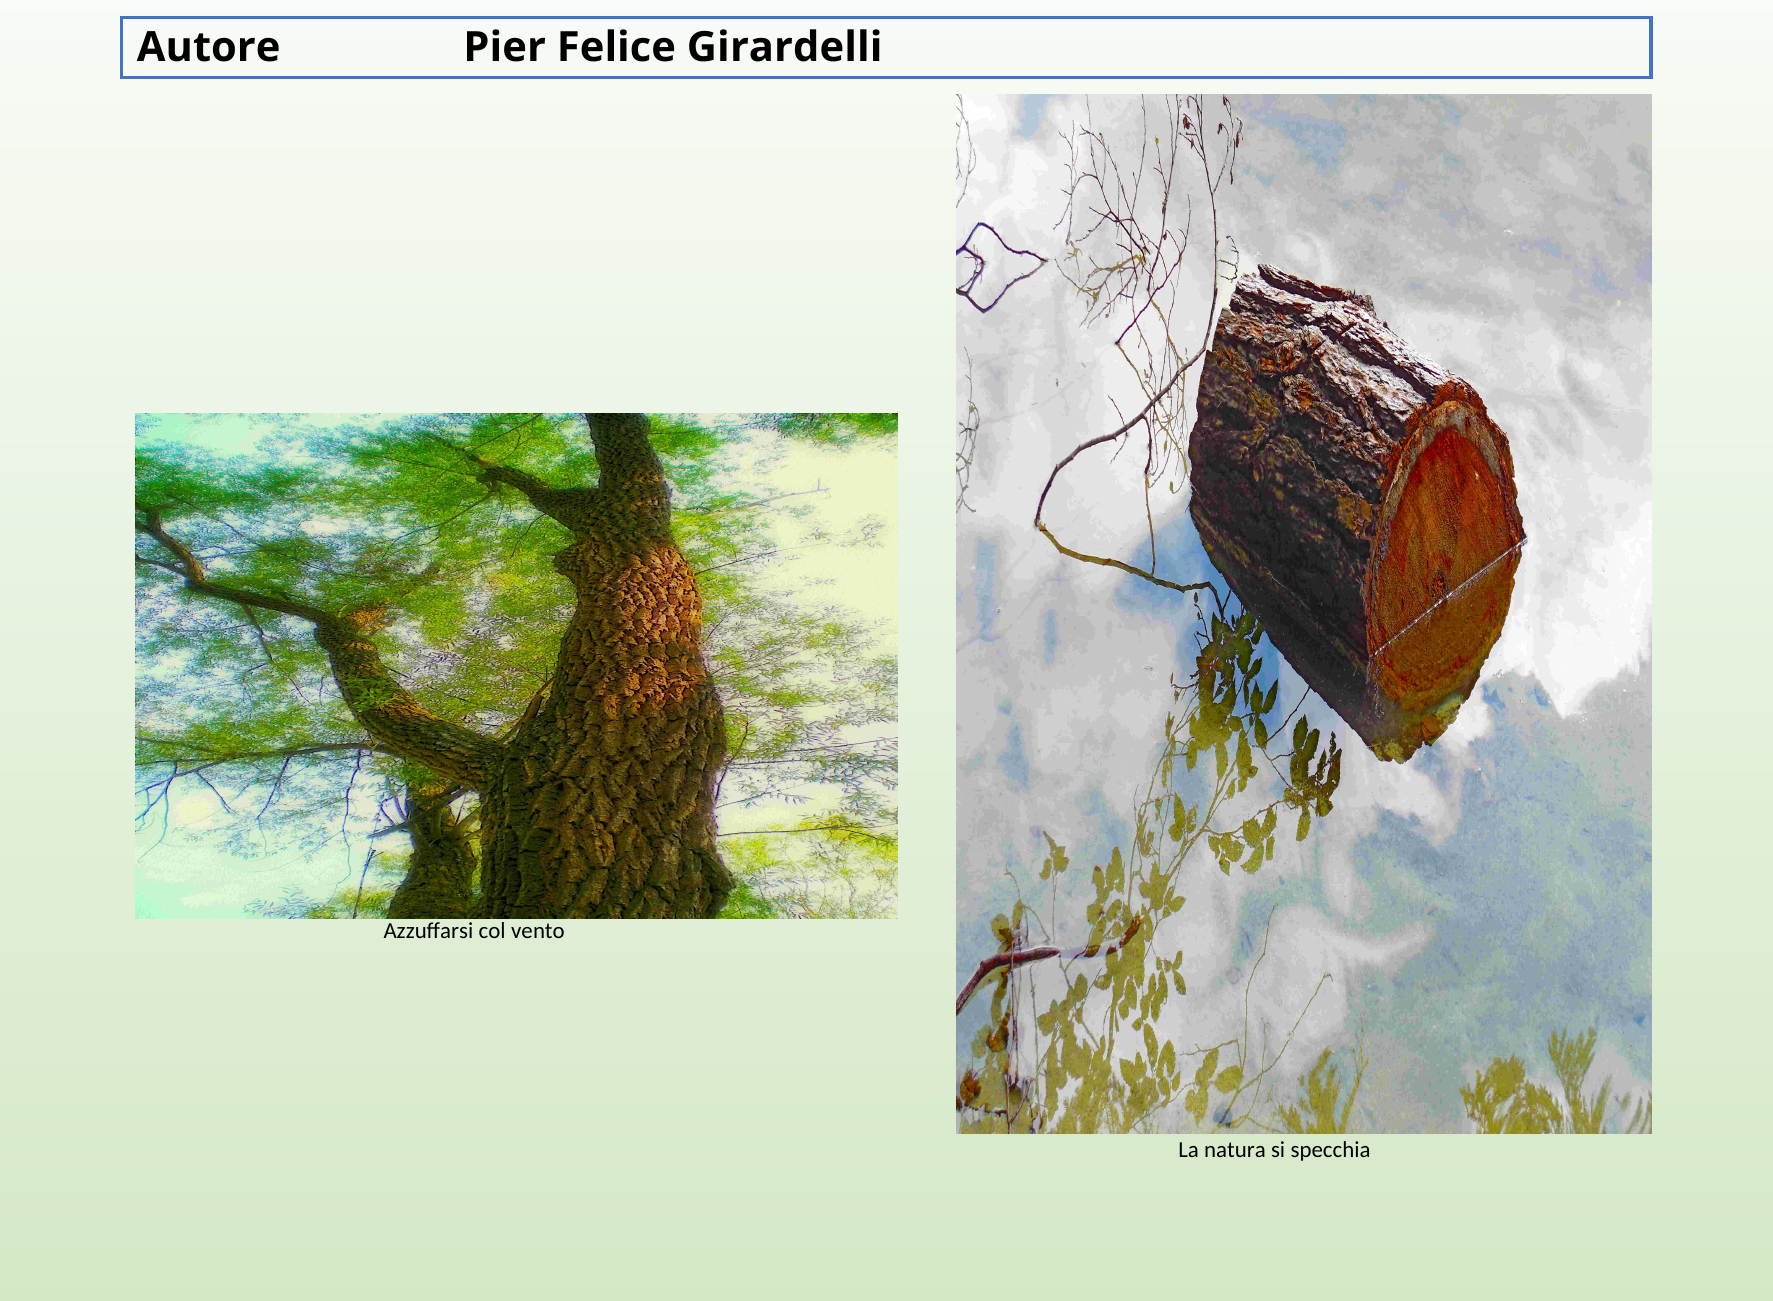

# Autore Pier Felice Girardelli
Azzuffarsi col vento
La natura si specchia